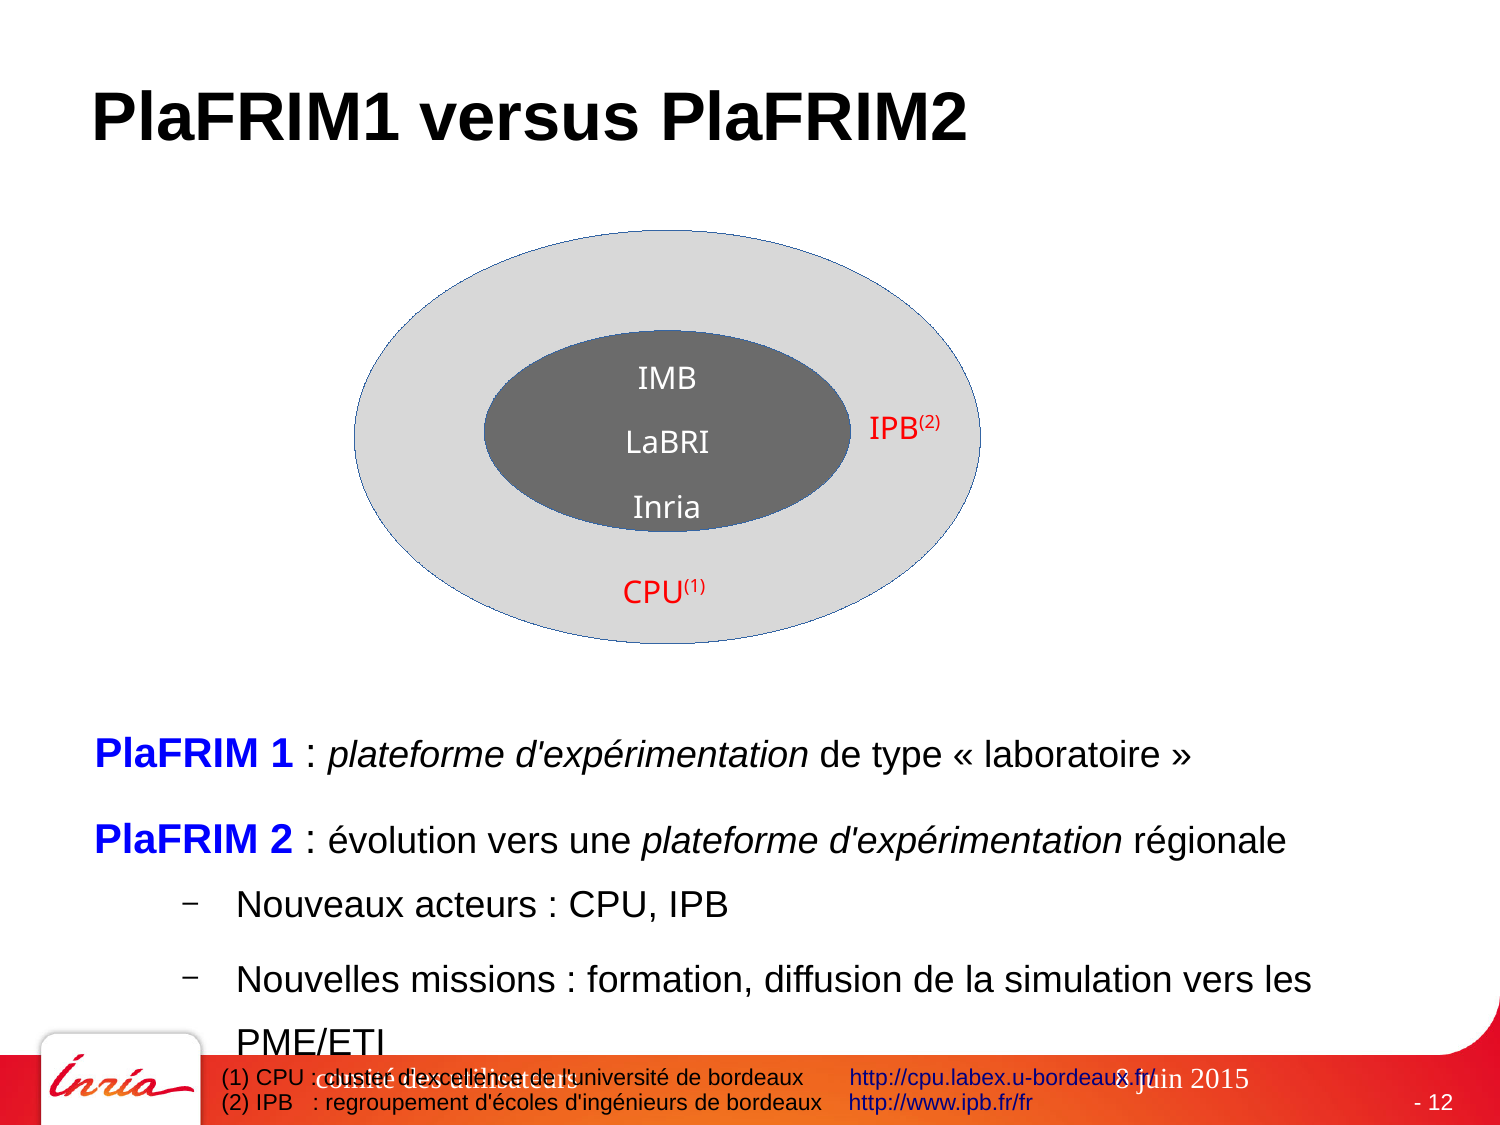

# PlaFRIM1 versus PlaFRIM2
IMB
LaBRI
Inria
IPB(2)
CPU(1)
PlaFRIM 1 : plateforme d'expérimentation de type « laboratoire »
PlaFRIM 2 : évolution vers une plateforme d'expérimentation régionale
Nouveaux acteurs : CPU, IPB
Nouvelles missions : formation, diffusion de la simulation vers les PME/ETI
(1) CPU : cluster d'excellence de l'université de bordeaux http://cpu.labex.u-bordeaux.fr/
(2) IPB  : regroupement d'écoles d'ingénieurs de bordeaux http://www.ipb.fr/fr
comité des utilisateurs
8 juin 2015
12